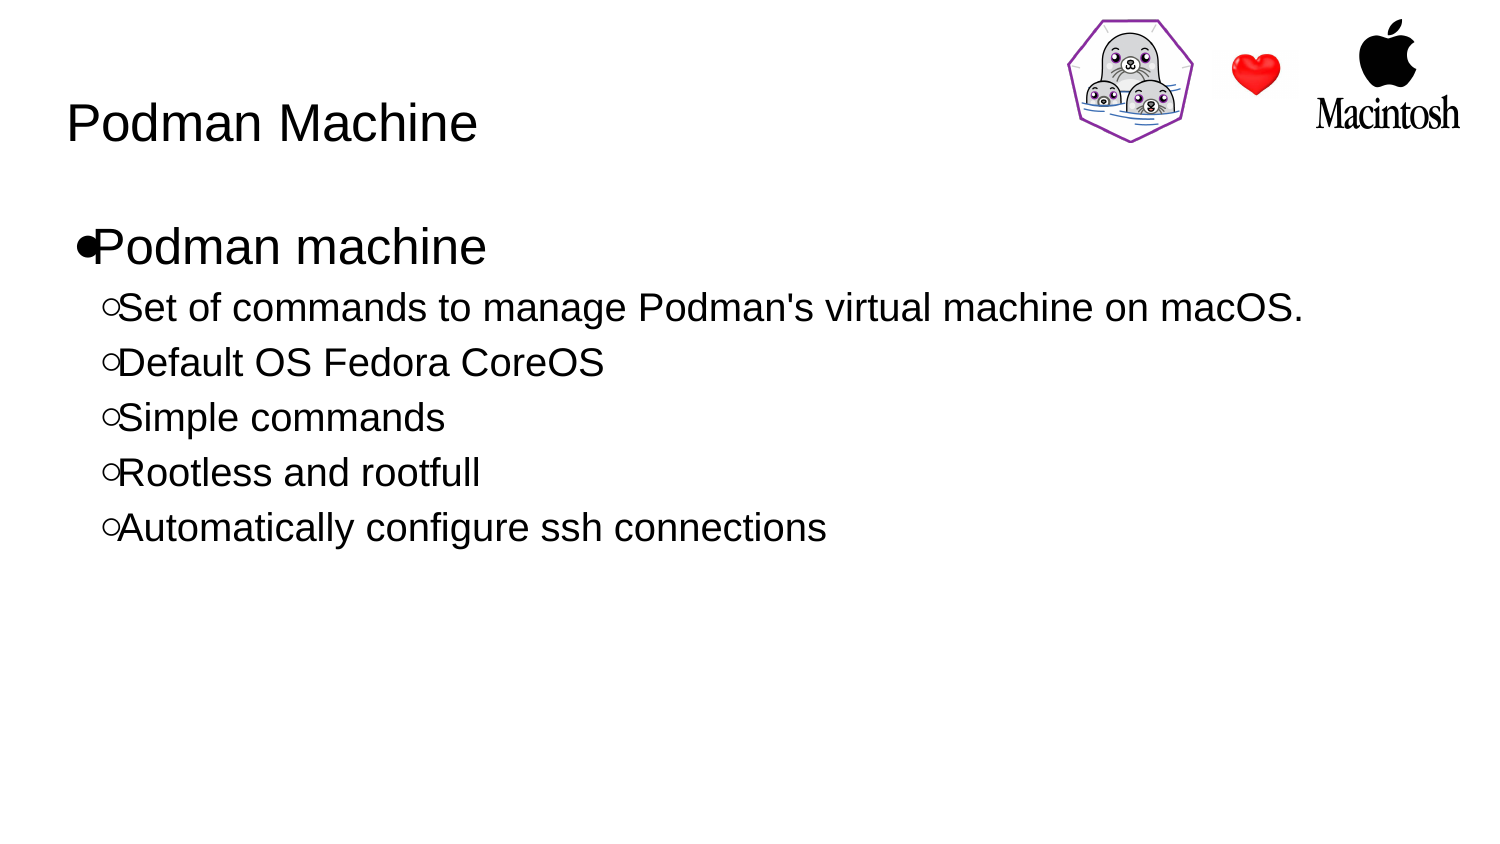

# Podman Machine
Podman machine
Set of commands to manage Podman's virtual machine on macOS.
Default OS Fedora CoreOS
Simple commands
Rootless and rootfull
Automatically configure ssh connections